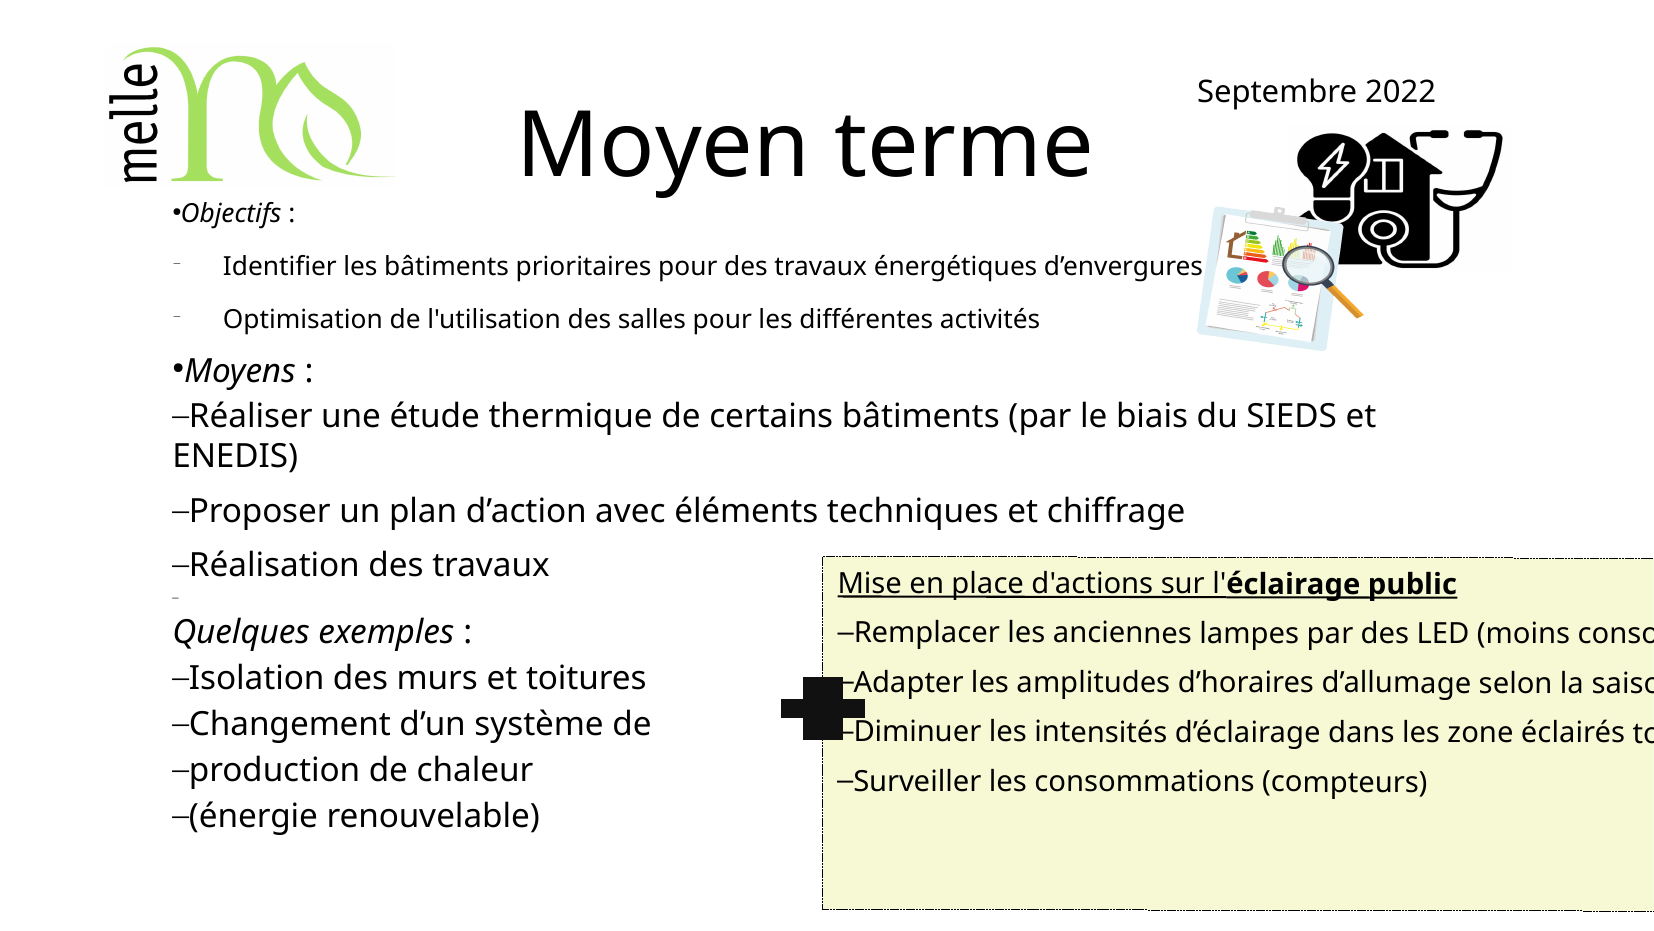

Septembre 2022
# Moyen terme
Objectifs :
Identifier les bâtiments prioritaires pour des travaux énergétiques d’envergures
Optimisation de l'utilisation des salles pour les différentes activités
Moyens :
Réaliser une étude thermique de certains bâtiments (par le biais du SIEDS et ENEDIS)
Proposer un plan d’action avec éléments techniques et chiffrage
Réalisation des travaux
Quelques exemples :
Isolation des murs et toitures
Changement d’un système de
production de chaleur
(énergie renouvelable)
Mise en place d'actions sur l'éclairage public
Remplacer les anciennes lampes par des LED (moins consommatrices)
Adapter les amplitudes d’horaires d’allumage selon la saison
Diminuer les intensités d’éclairage dans les zone éclairés toute la nuit
Surveiller les consommations (compteurs)